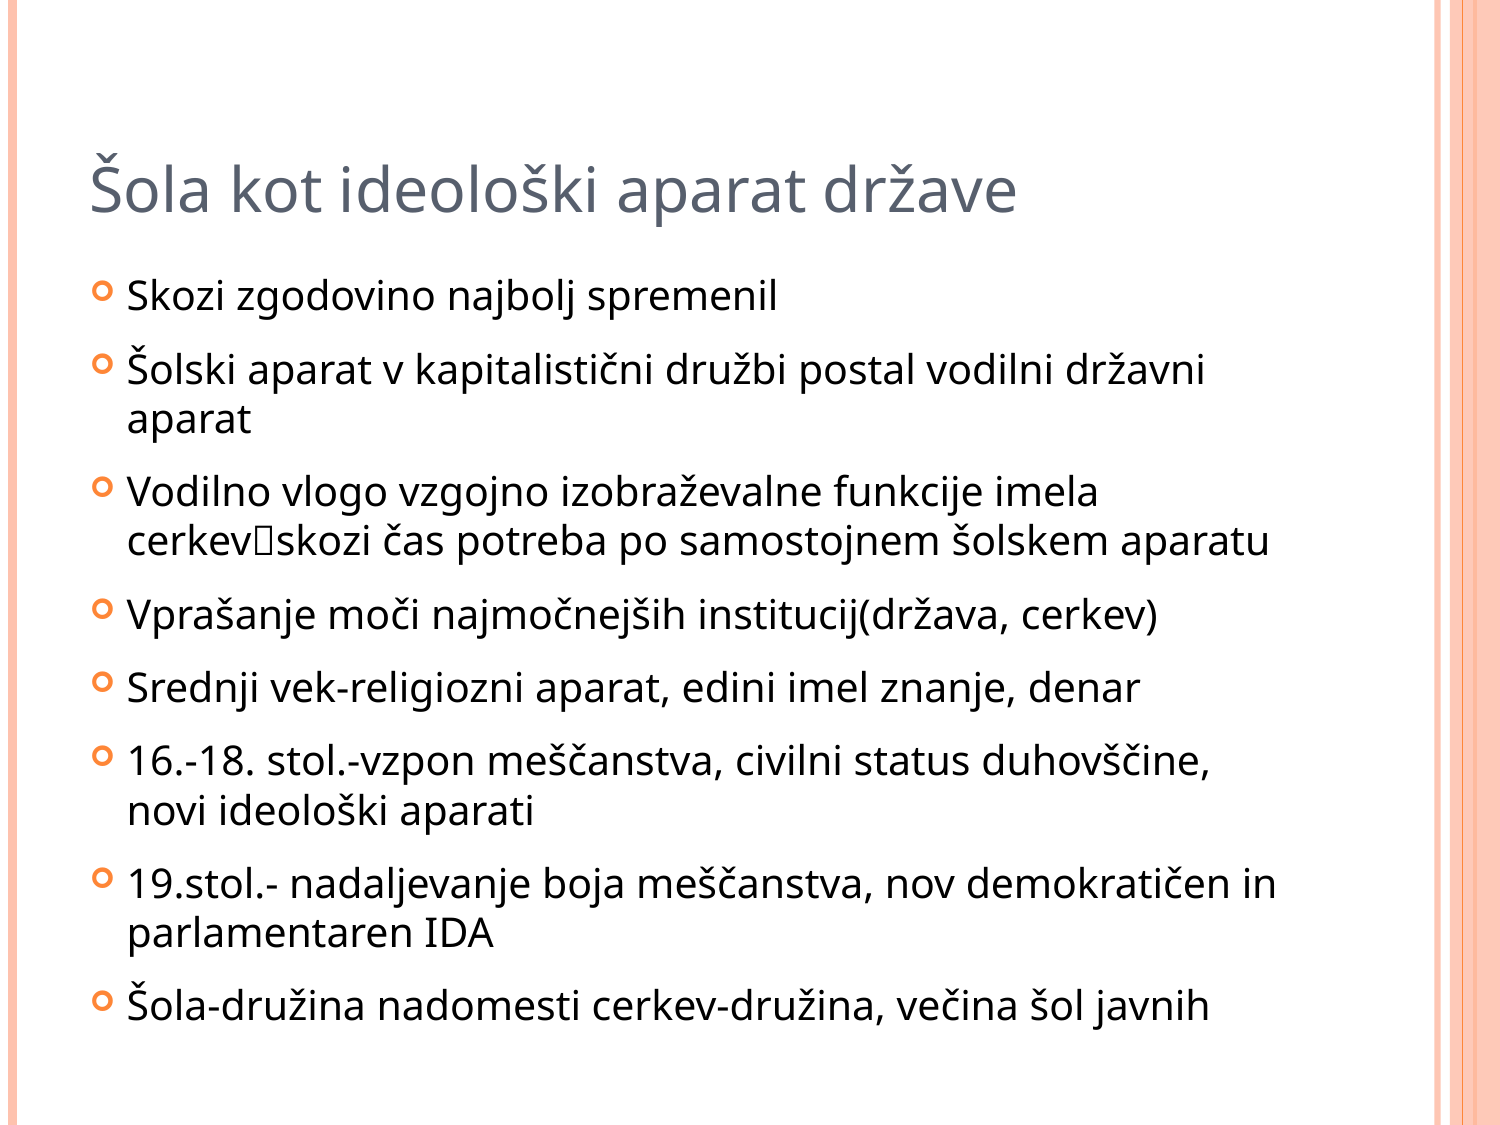

# Šola kot ideološki aparat države
Skozi zgodovino najbolj spremenil
Šolski aparat v kapitalistični družbi postal vodilni državni aparat
Vodilno vlogo vzgojno izobraževalne funkcije imela cerkevskozi čas potreba po samostojnem šolskem aparatu
Vprašanje moči najmočnejših institucij(država, cerkev)
Srednji vek-religiozni aparat, edini imel znanje, denar
16.-18. stol.-vzpon meščanstva, civilni status duhovščine, novi ideološki aparati
19.stol.- nadaljevanje boja meščanstva, nov demokratičen in parlamentaren IDA
Šola-družina nadomesti cerkev-družina, večina šol javnih